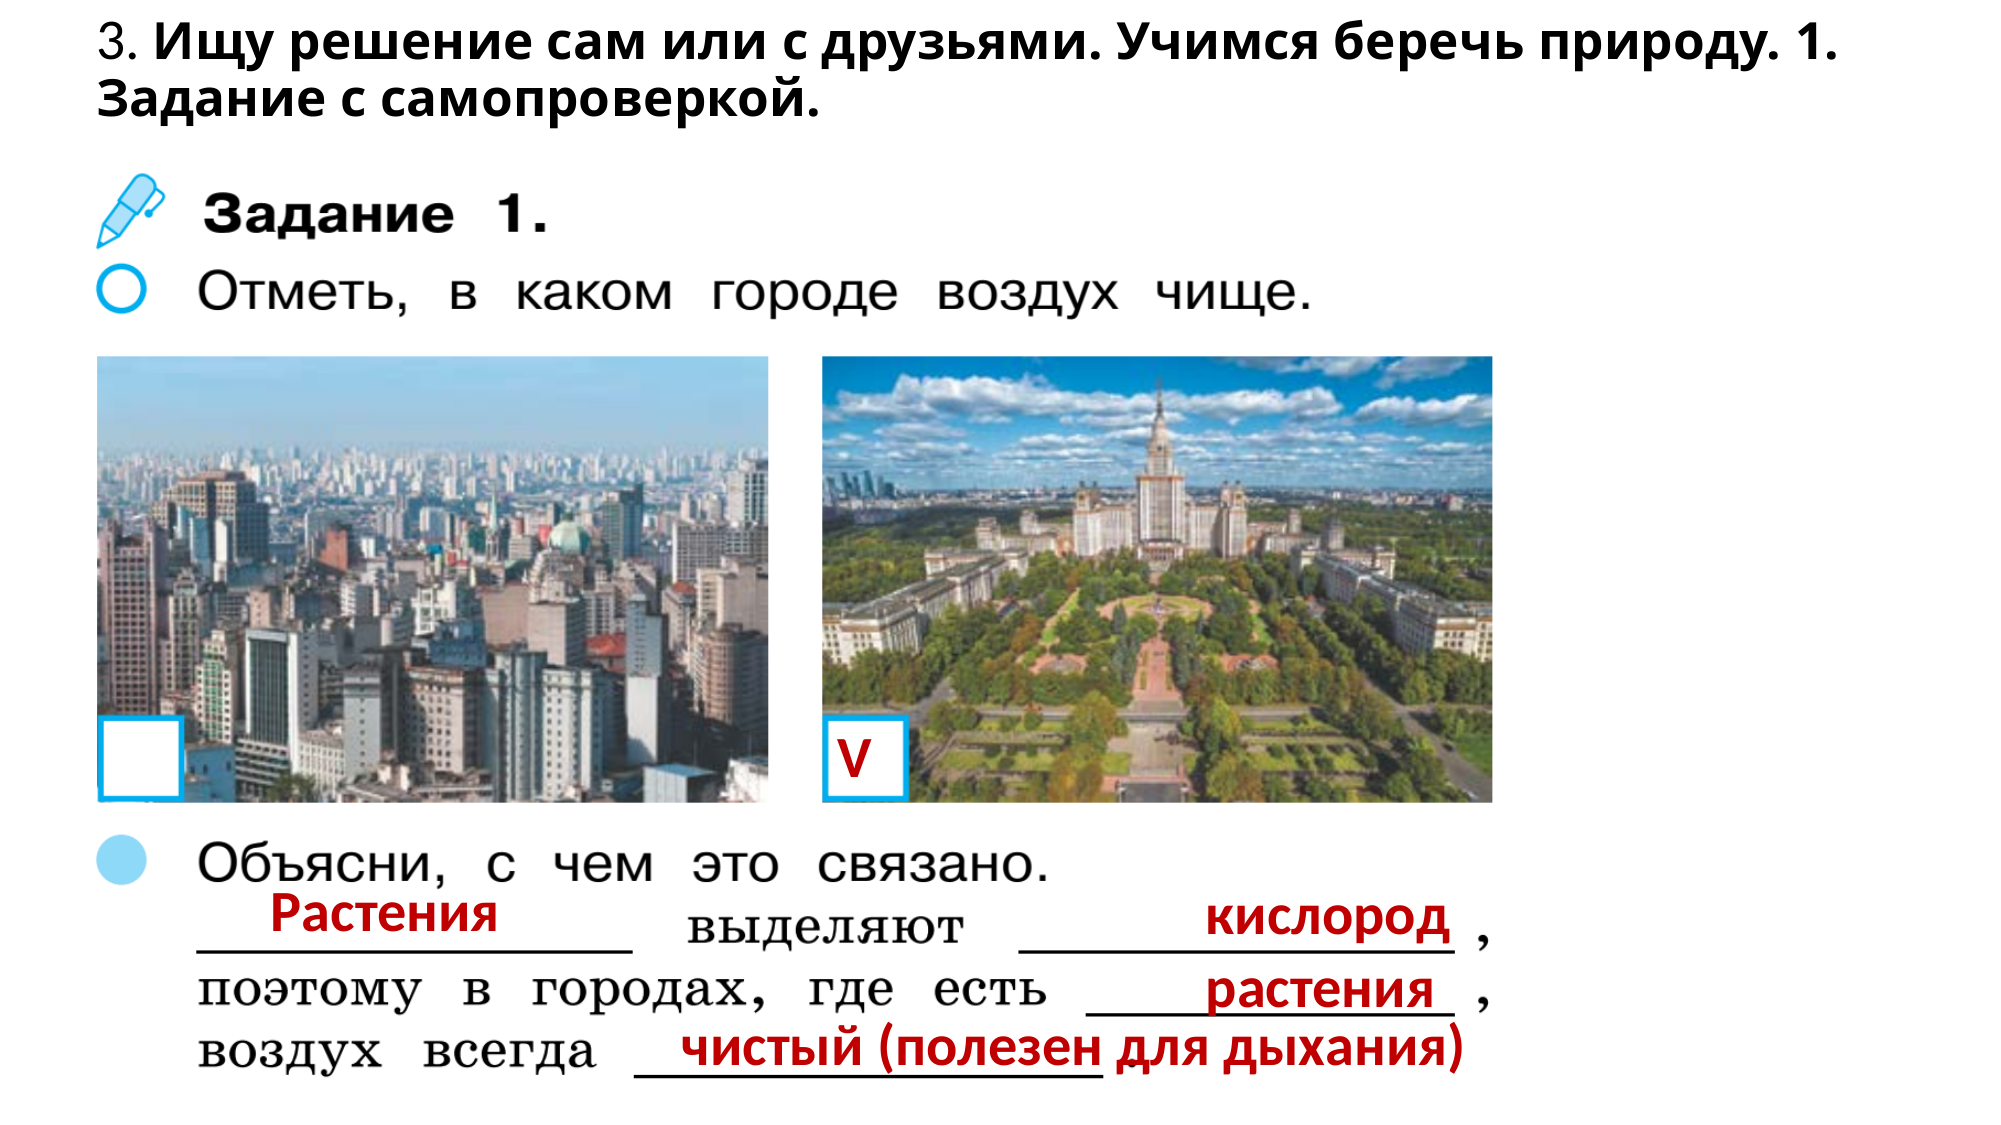

# 3. Ищу решение сам или с друзьями. Учимся беречь природу. 1. Задание с самопроверкой.
V
Растения
кислород
растения
чистый (полезен для дыхания)